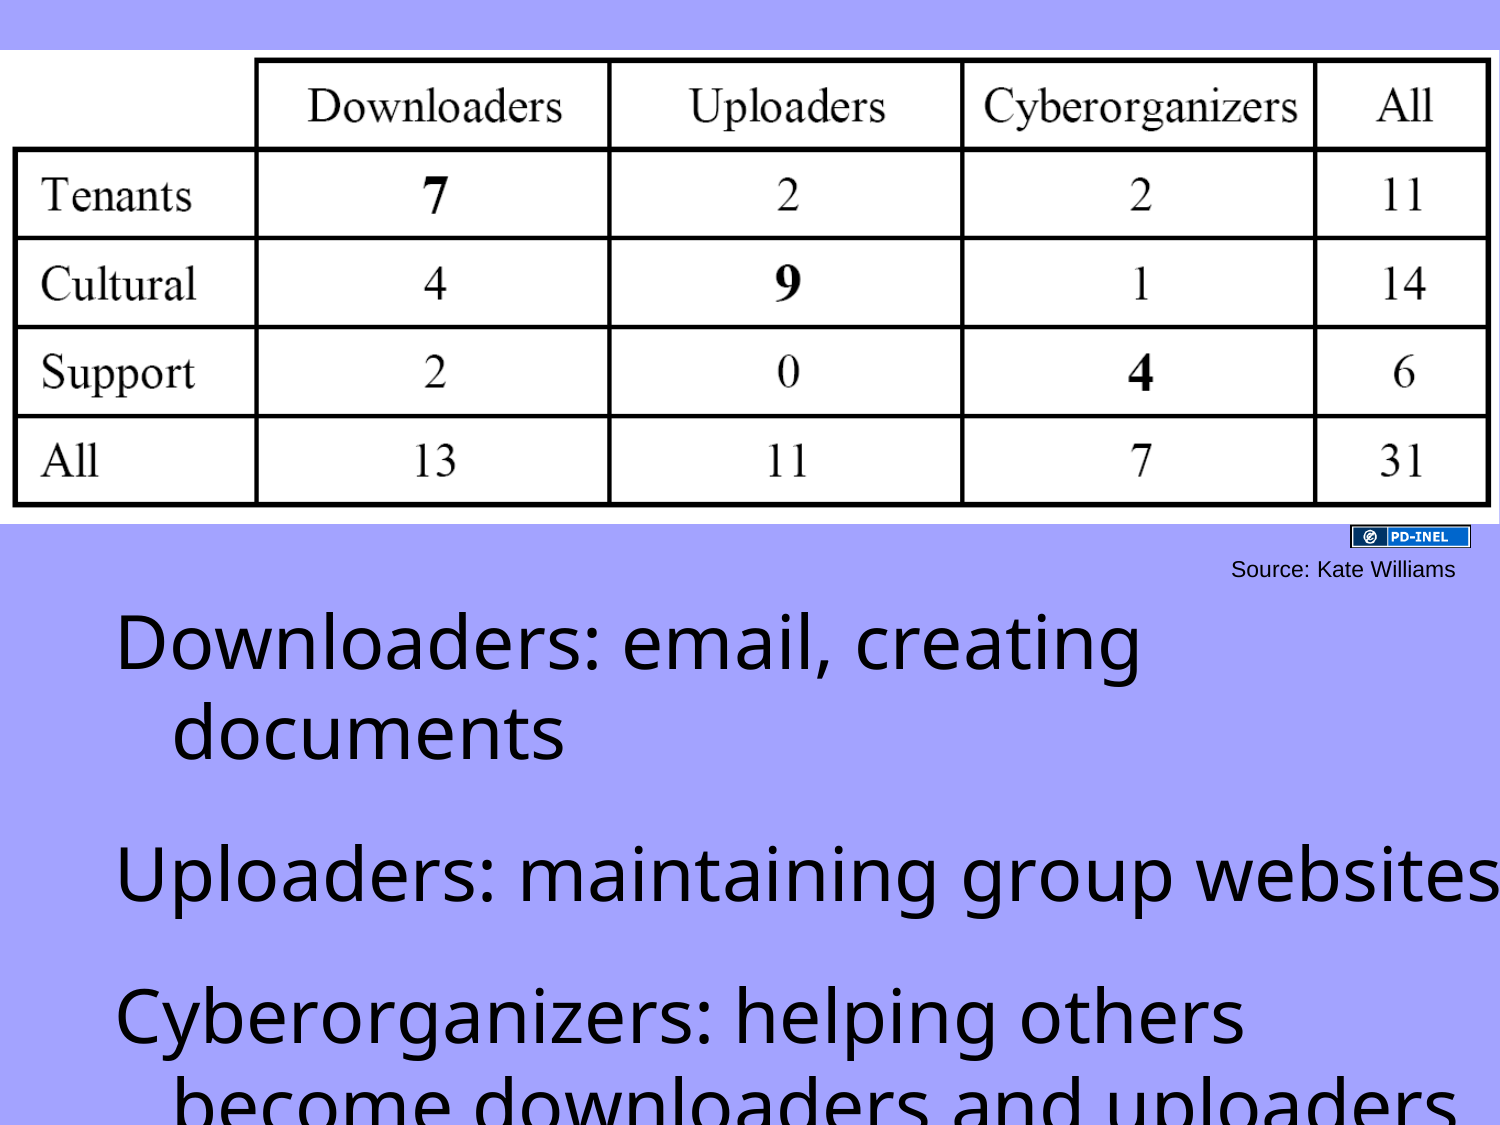

Source: Kate Williams
Downloaders: email, creating documents
Uploaders: maintaining group websites
Cyberorganizers: helping others become downloaders and uploaders